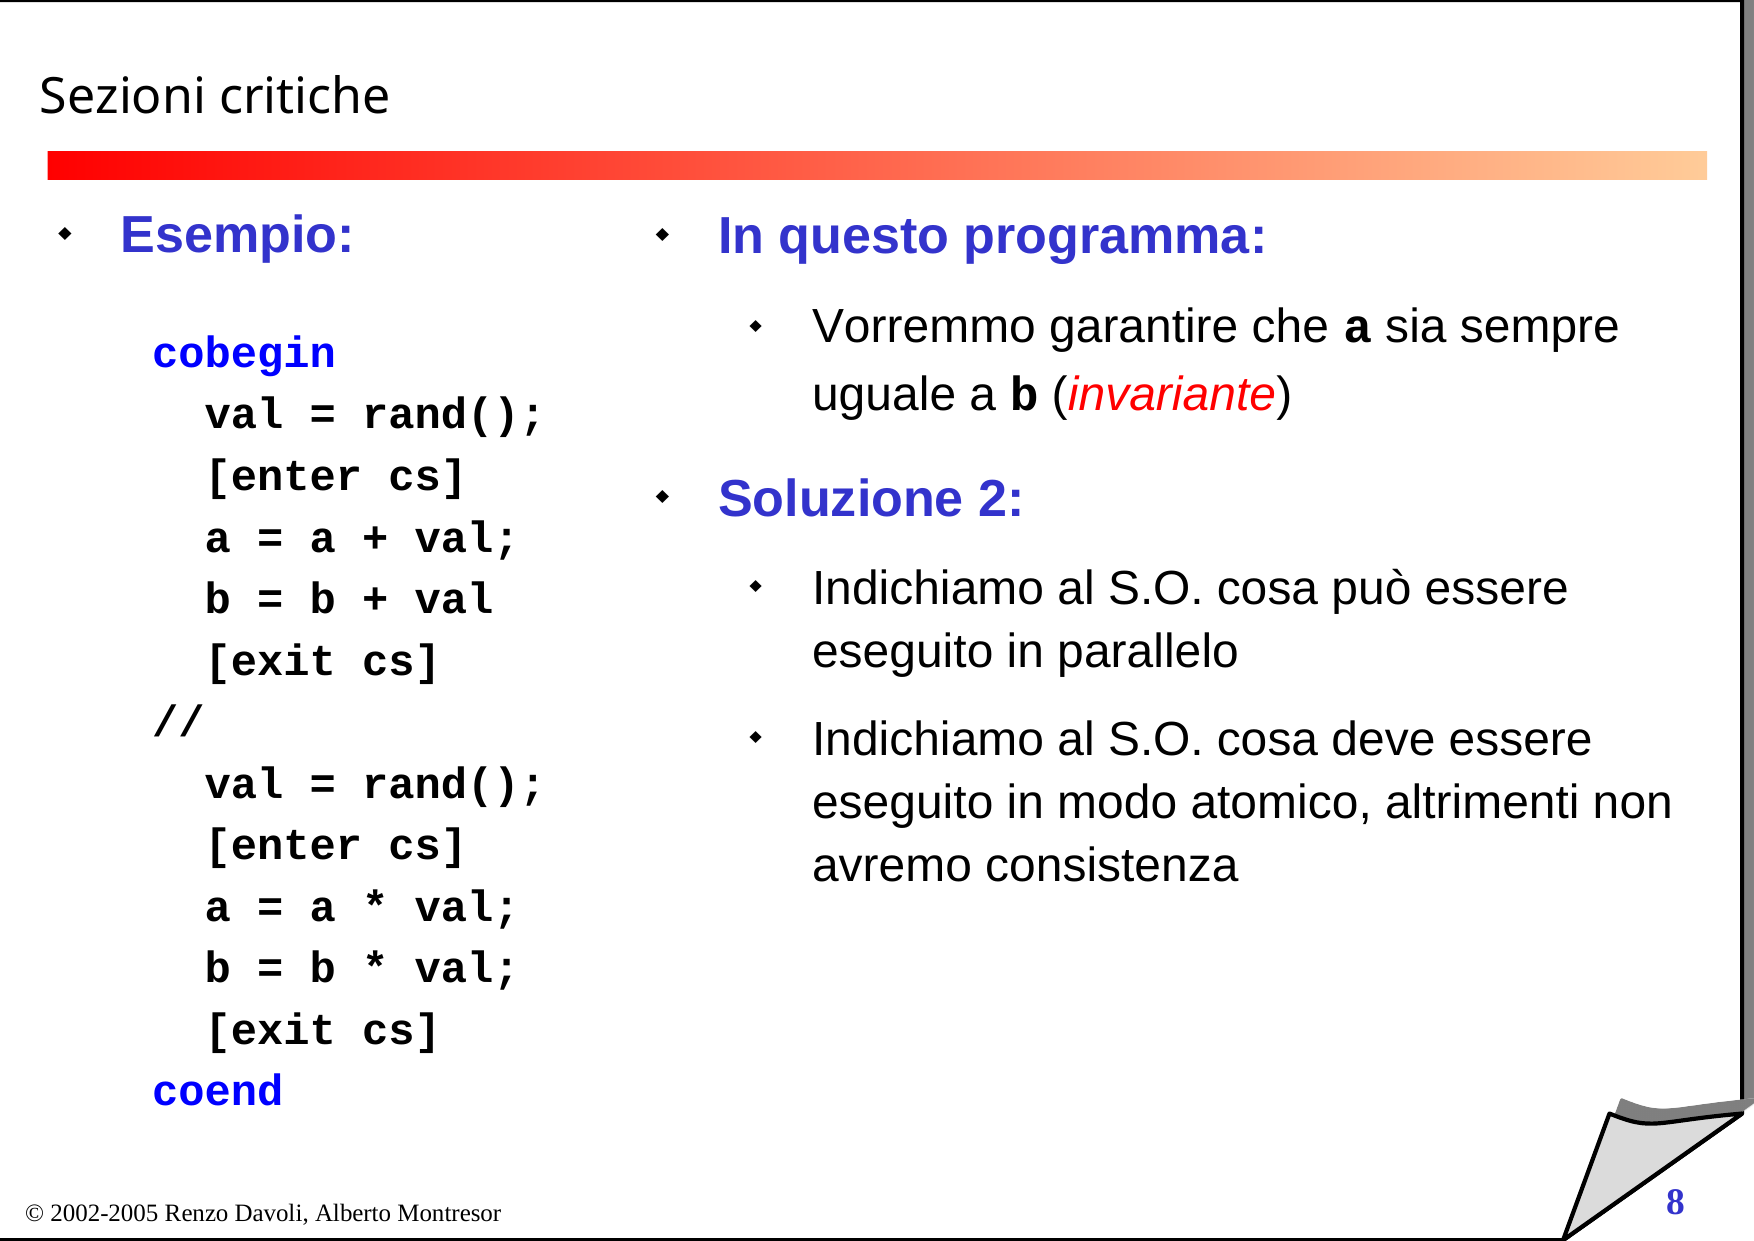

# Sezioni critiche
Esempio:
cobegin
 val = rand();
 [enter cs]
 a = a + val;
 b = b + val
 [exit cs]
//
 val = rand();
 [enter cs]
 a = a * val;
 b = b * val;
 [exit cs]
coend
In questo programma:
Vorremmo garantire che a sia sempre uguale a b (invariante)
Soluzione 2:
Indichiamo al S.O. cosa può essere eseguito in parallelo
Indichiamo al S.O. cosa deve essere eseguito in modo atomico, altrimenti non avremo consistenza